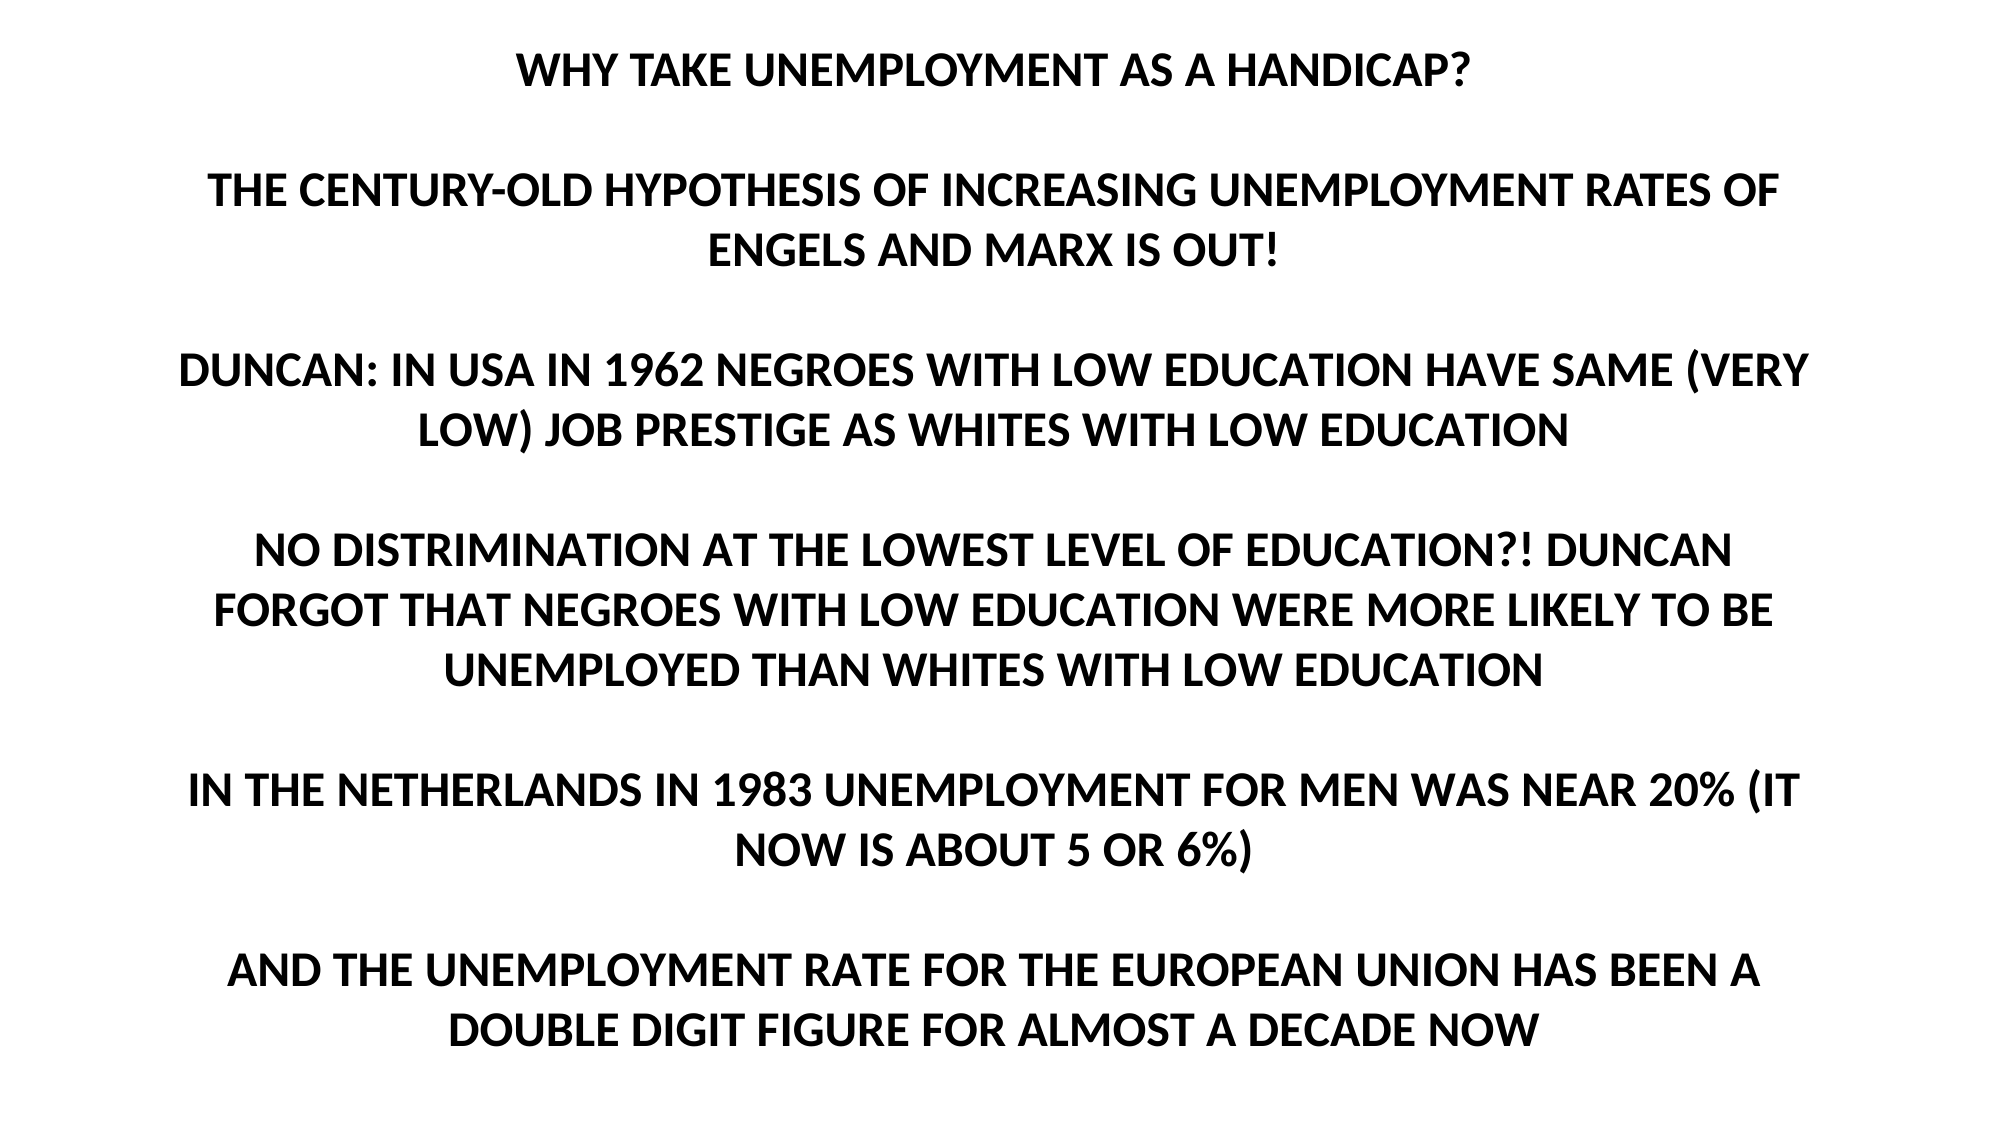

WHY TAKE UNEMPLOYMENT AS A HANDICAP?
THE CENTURY-OLD HYPOTHESIS OF INCREASING UNEMPLOYMENT RATES OF ENGELS AND MARX IS OUT!
DUNCAN: IN USA IN 1962 NEGROES WITH LOW EDUCATION HAVE SAME (VERY LOW) JOB PRESTIGE AS WHITES WITH LOW EDUCATION
NO DISTRIMINATION AT THE LOWEST LEVEL OF EDUCATION?! DUNCAN FORGOT THAT NEGROES WITH LOW EDUCATION WERE MORE LIKELY TO BE UNEMPLOYED THAN WHITES WITH LOW EDUCATION
IN THE NETHERLANDS IN 1983 UNEMPLOYMENT FOR MEN WAS NEAR 20% (IT NOW IS ABOUT 5 OR 6%)
AND THE UNEMPLOYMENT RATE FOR THE EUROPEAN UNION HAS BEEN A DOUBLE DIGIT FIGURE FOR ALMOST A DECADE NOW